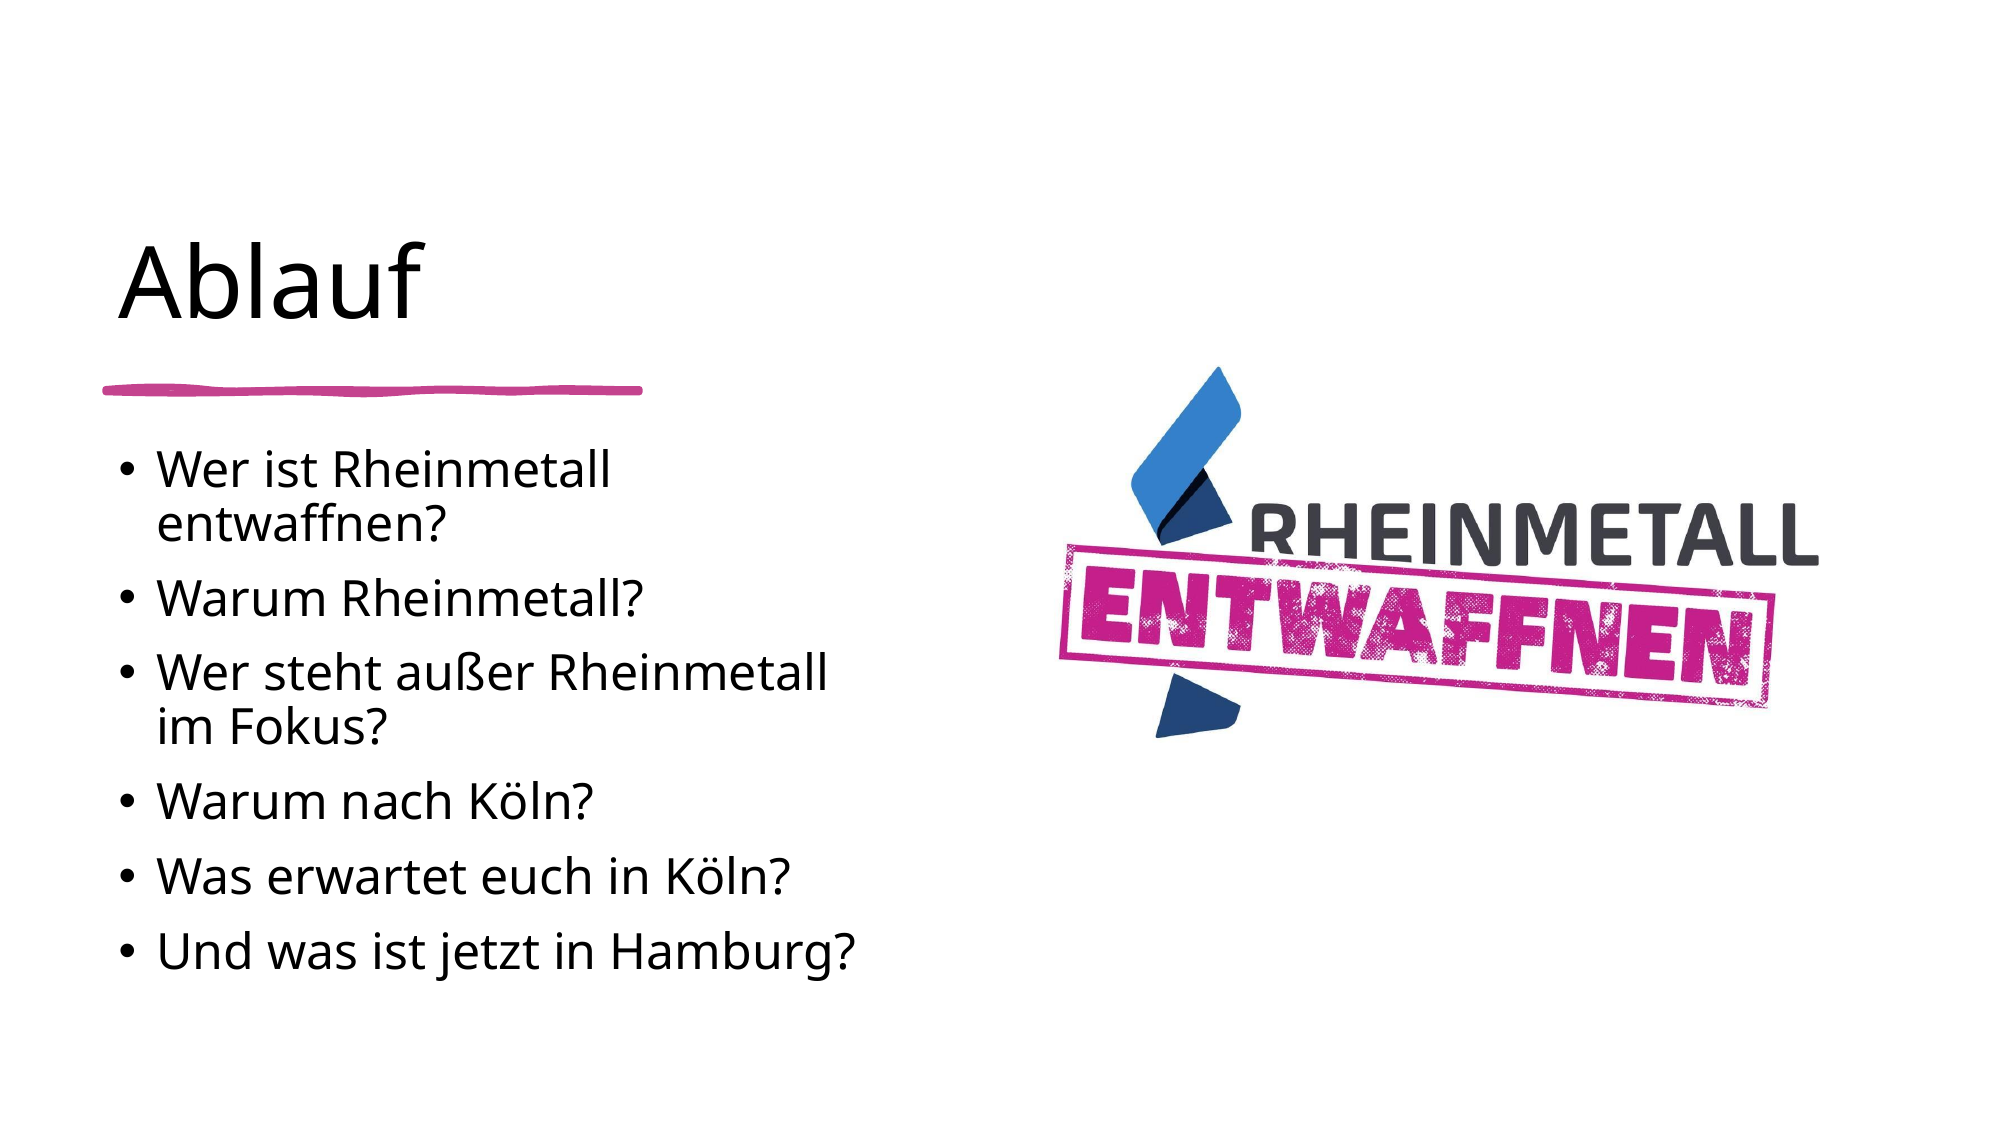

# Ablauf
Wer ist Rheinmetall entwaffnen?
Warum Rheinmetall?
Wer steht außer Rheinmetall im Fokus?
Warum nach Köln?
Was erwartet euch in Köln?
Und was ist jetzt in Hamburg?